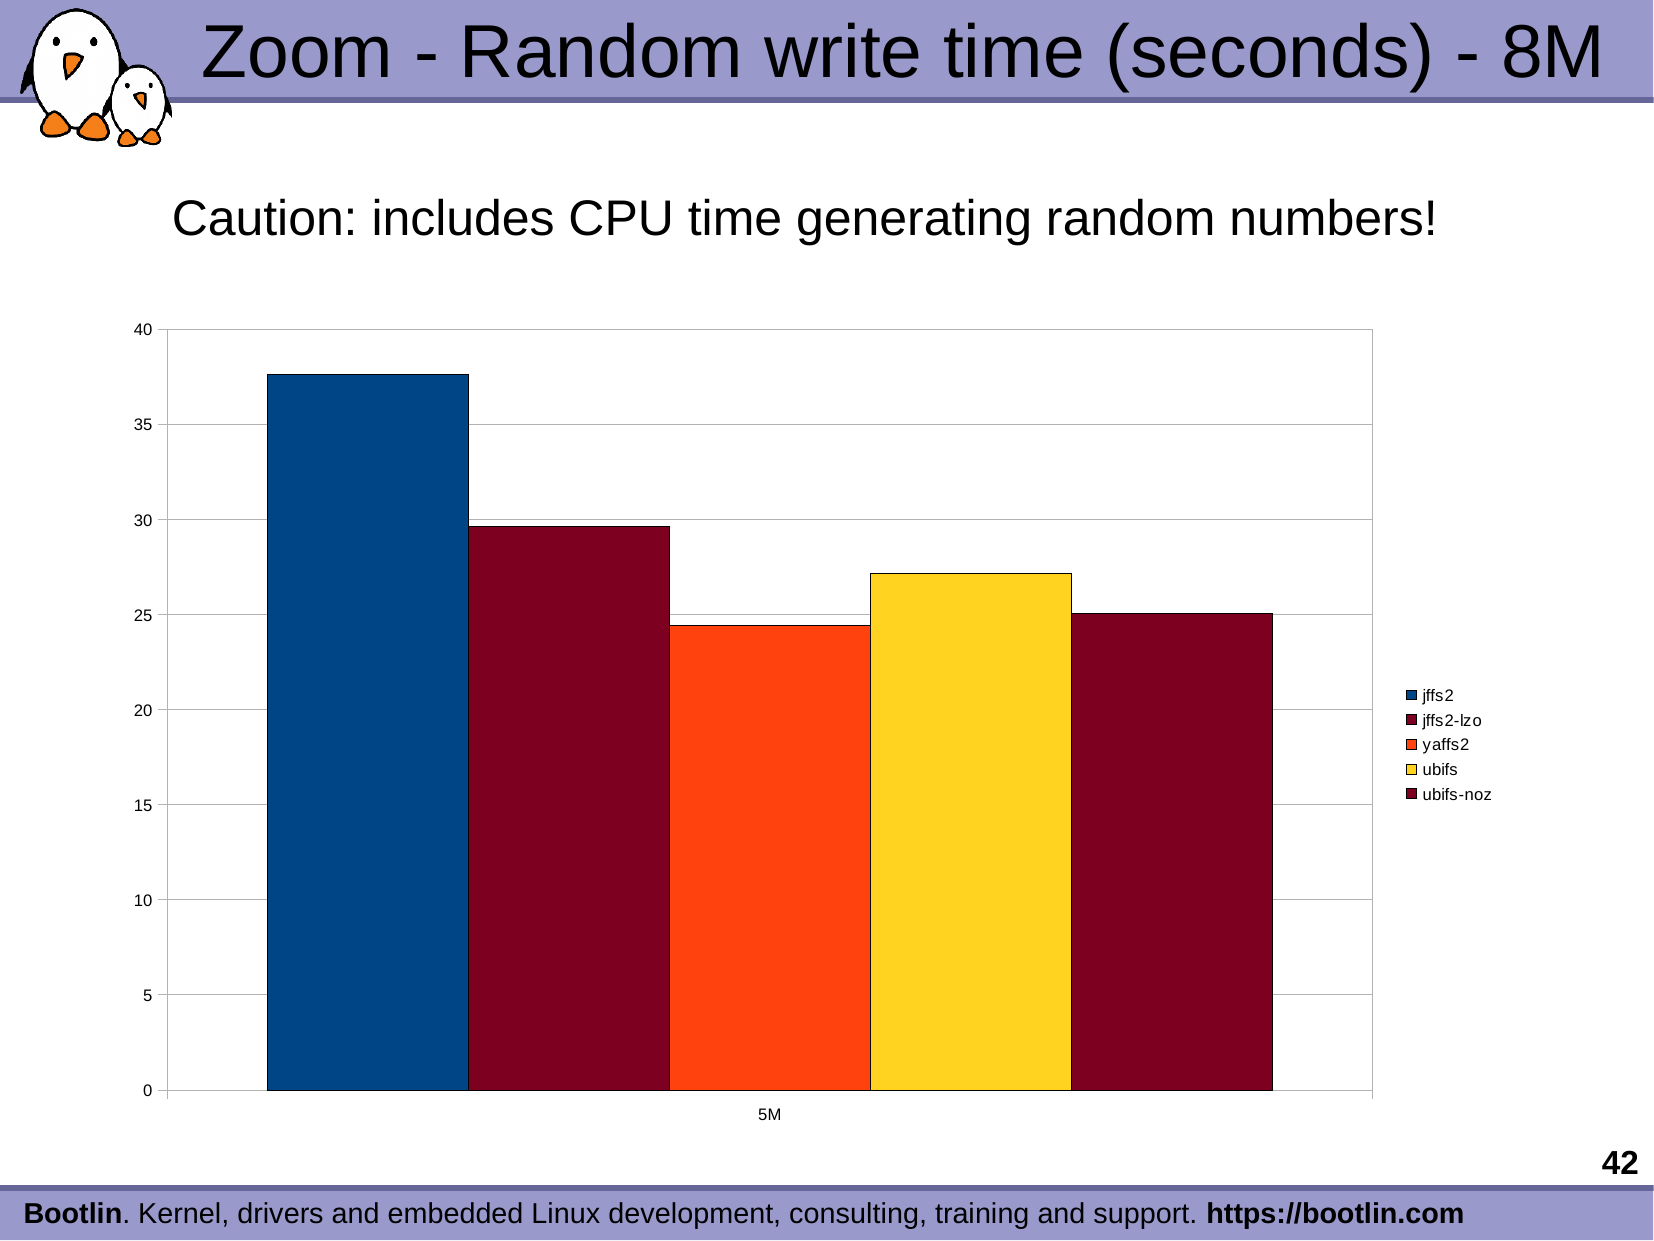

# Zoom - Random write time (seconds) - 8M
Caution: includes CPU time generating random numbers!
### Chart
| Category | jffs2 | jffs2-lzo | yaffs2 | ubifs | ubifs-noz |
|---|---|---|---|---|---|
| 5M | 37.63 | 29.63 | 24.46 | 27.18 | 25.04 |